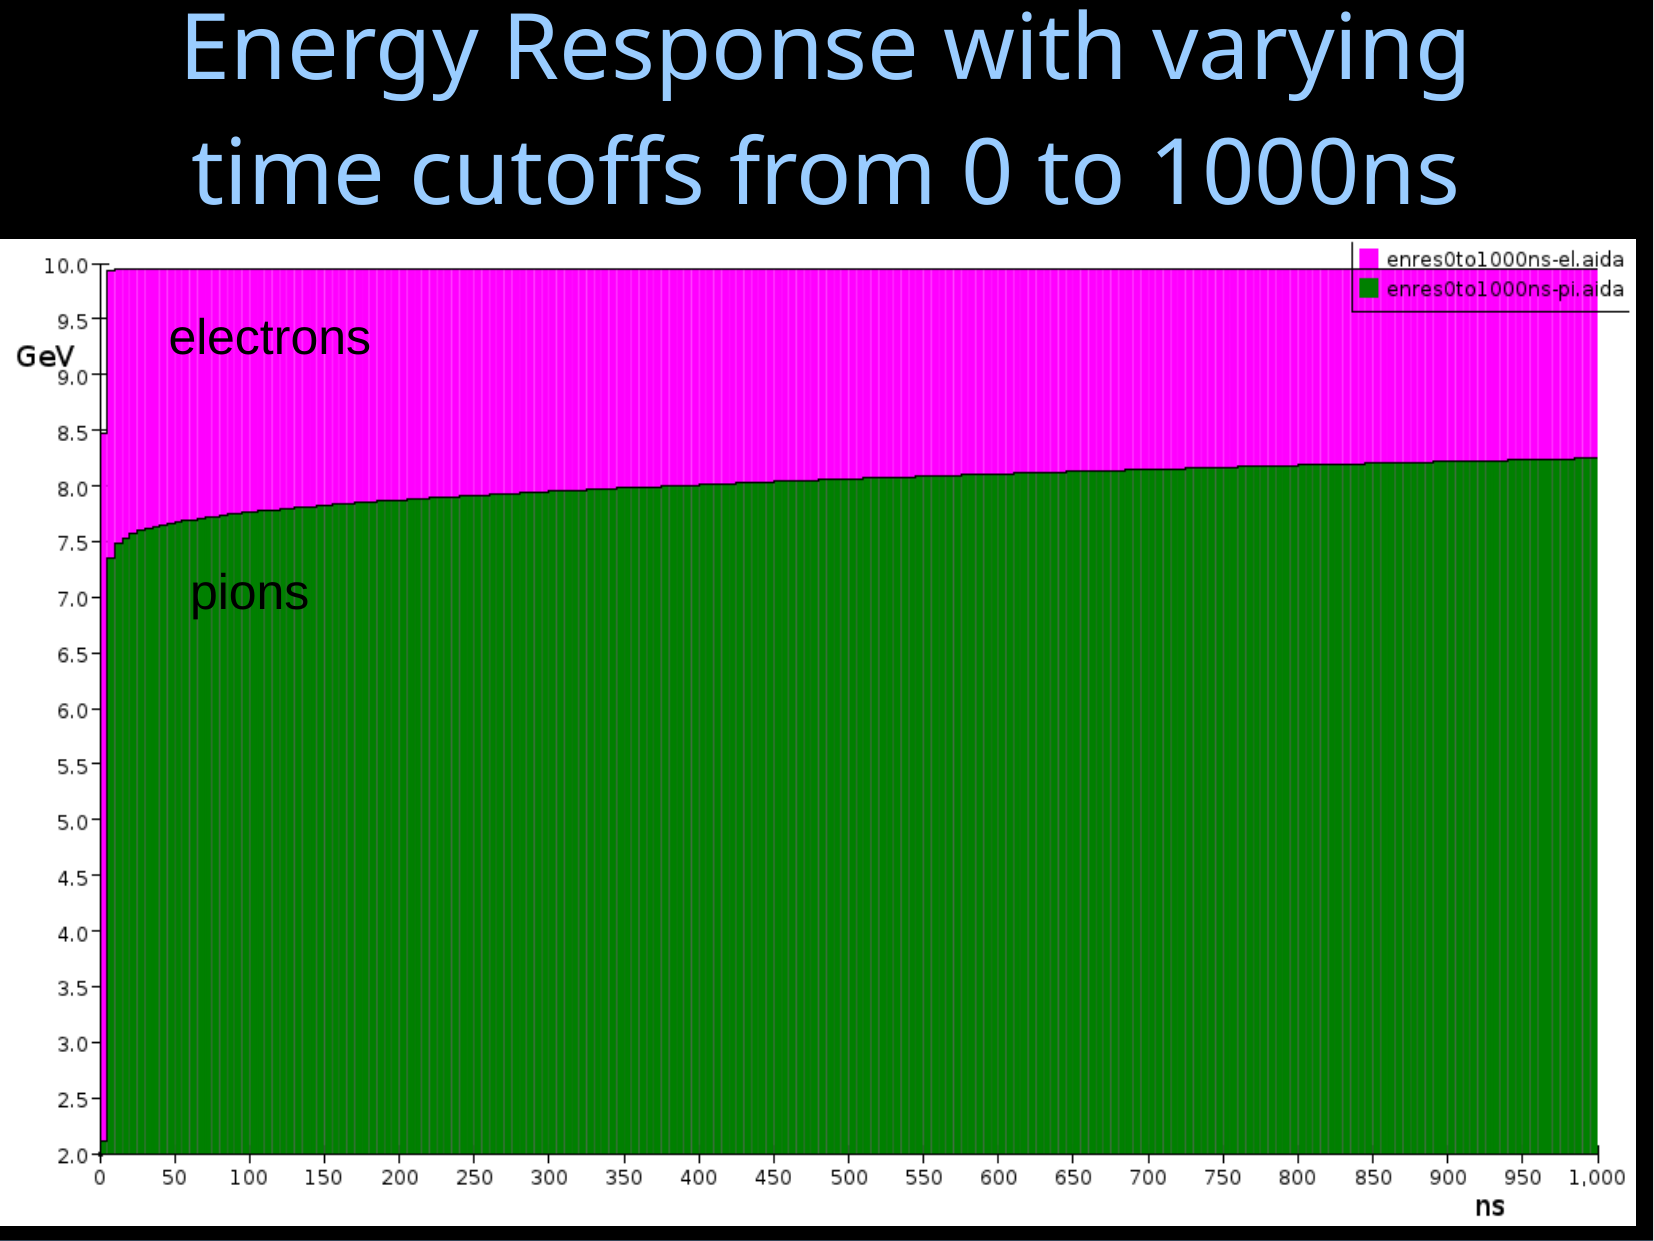

# Energy Response with varying time cutoffs from 0 to 1000ns
electrons
pions